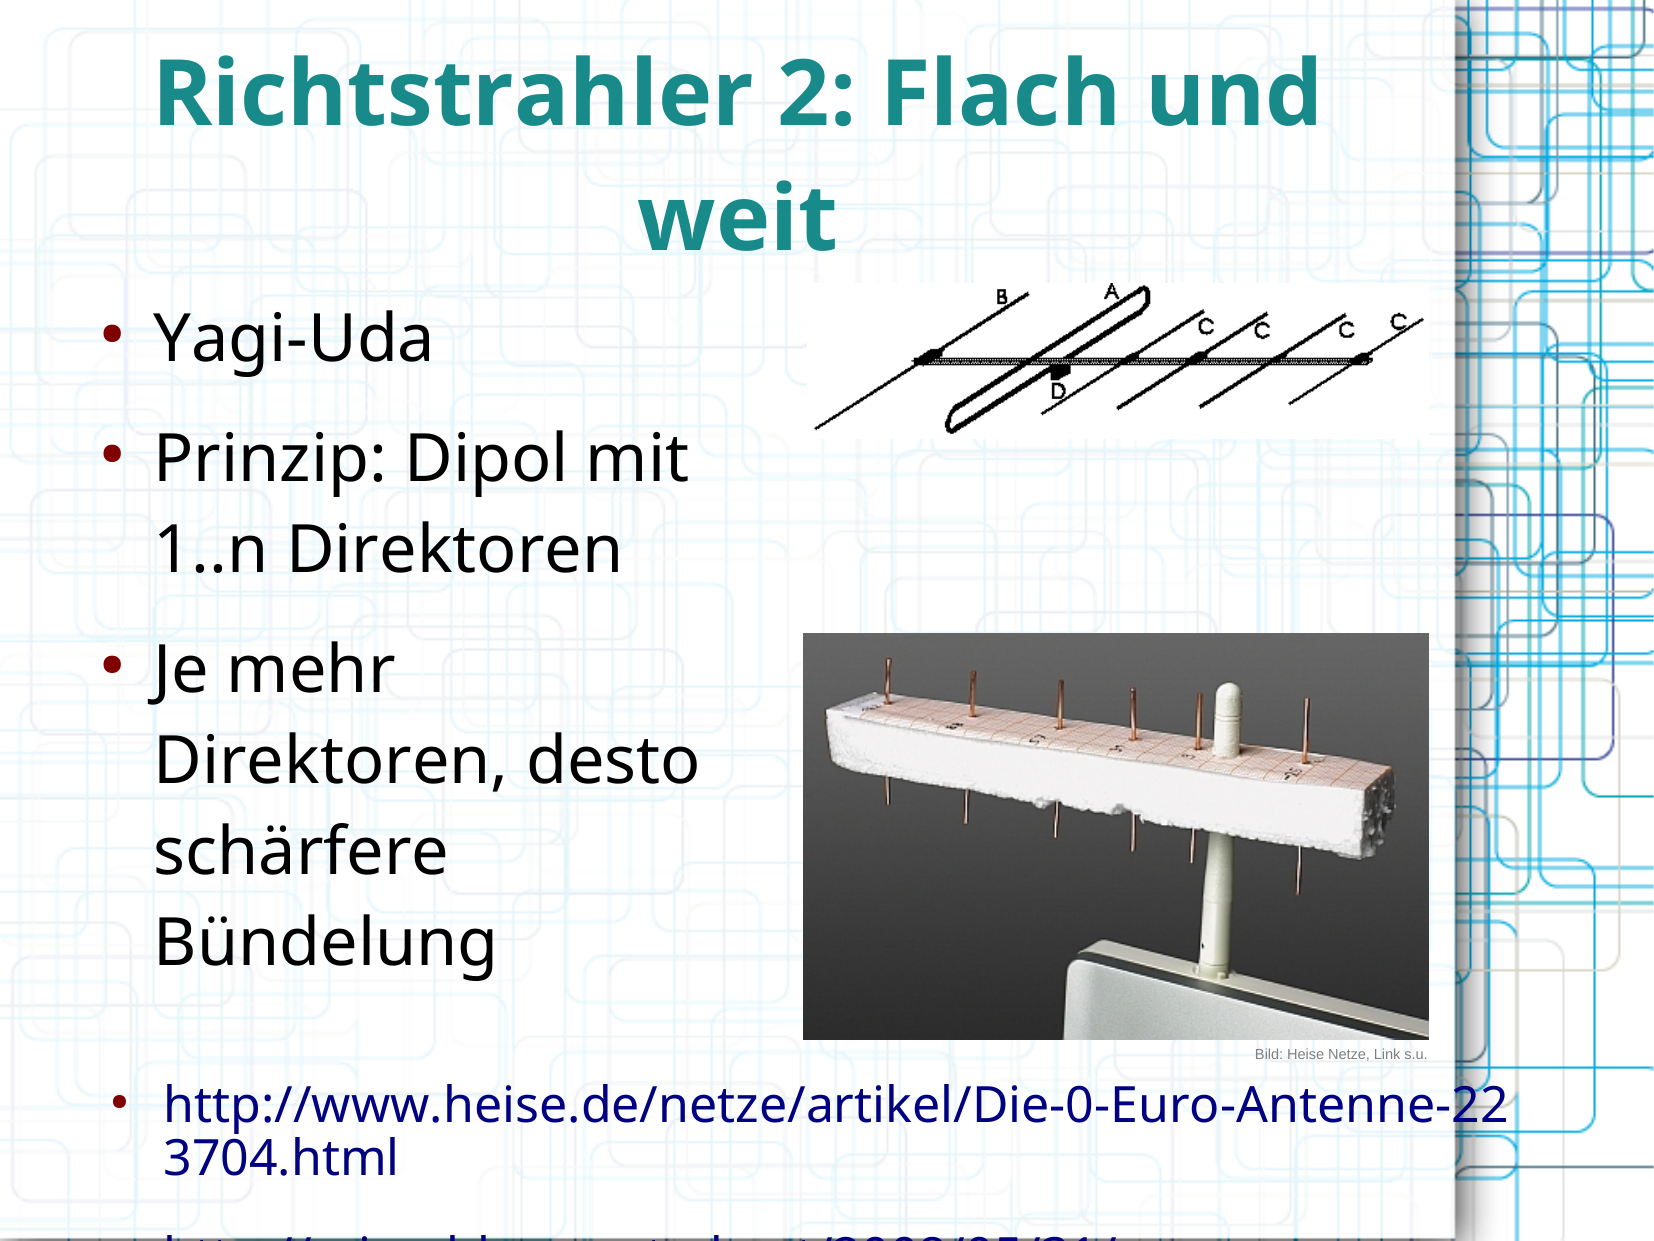

# Richtstrahler 2: Flach und weit
Yagi-Uda
Prinzip: Dipol mit 1..n Direktoren
Je mehr Direktoren, desto schärfere Bündelung
Bild: Heise Netze, Link s.u.
http://www.heise.de/netze/artikel/Die-0-Euro-Antenne-223704.html
http://microblog.routed.net/2008/05/31/